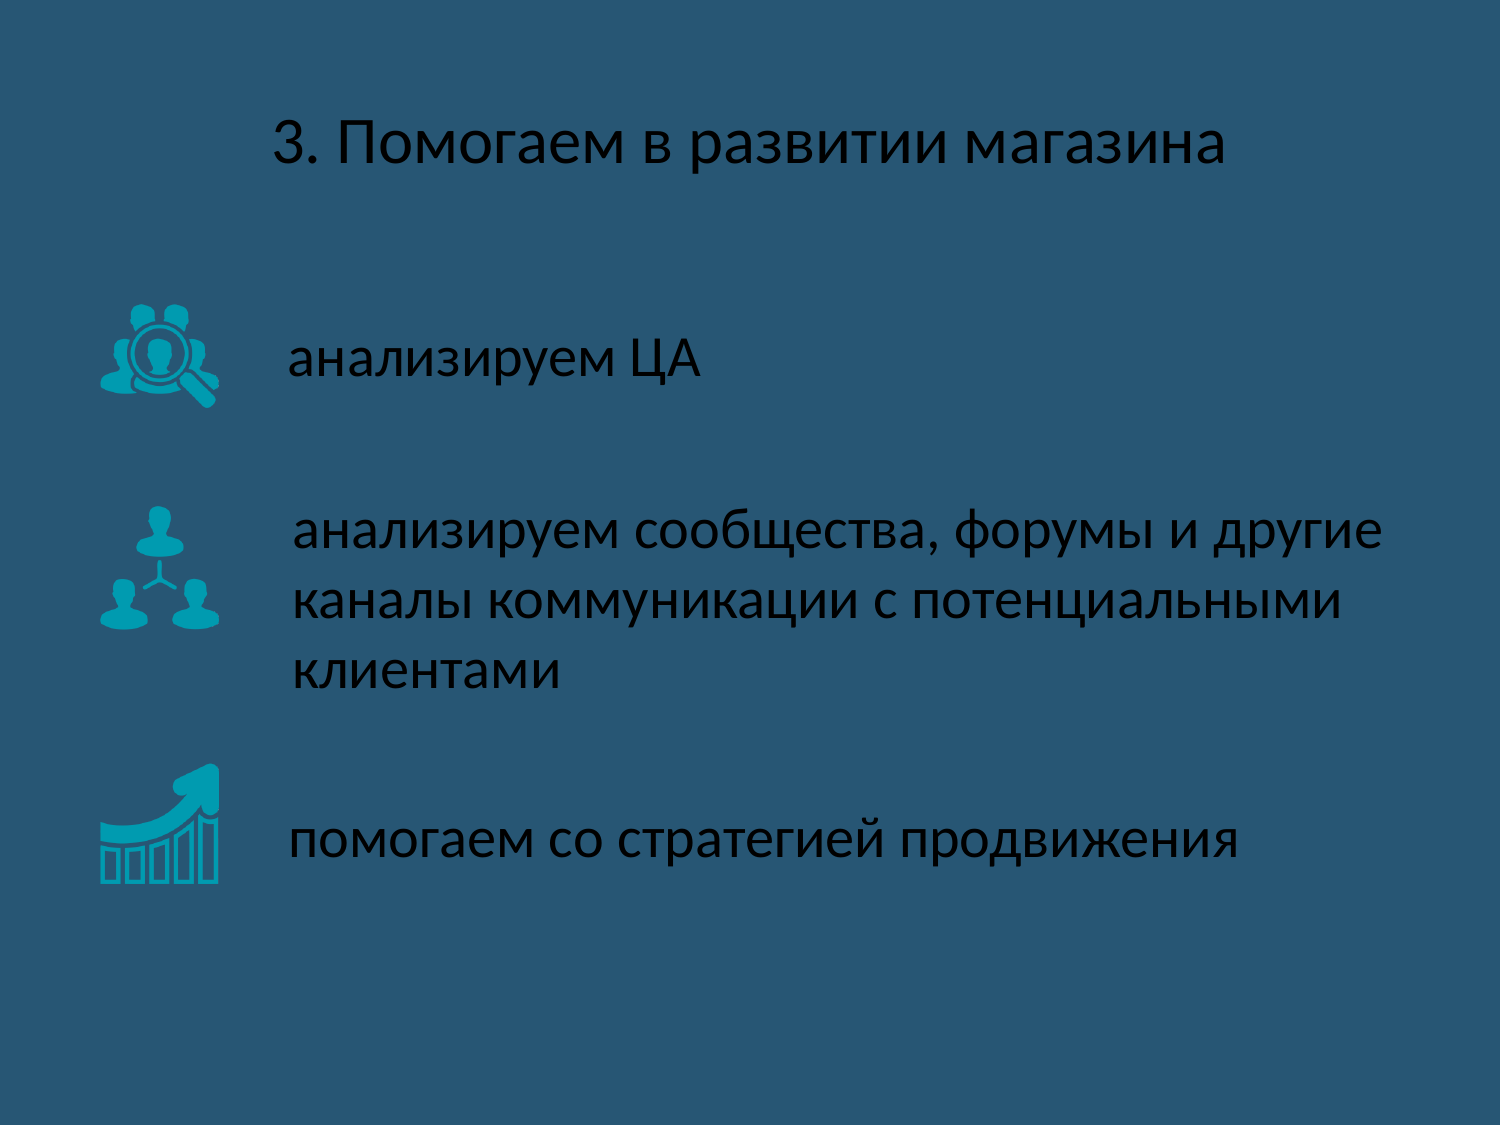

# 3. Помогаем в развитии магазина
анализируем ЦА
анализируем сообщества, форумы и другие
каналы коммуникации с потенциальными
клиентами
помогаем со стратегией продвижения